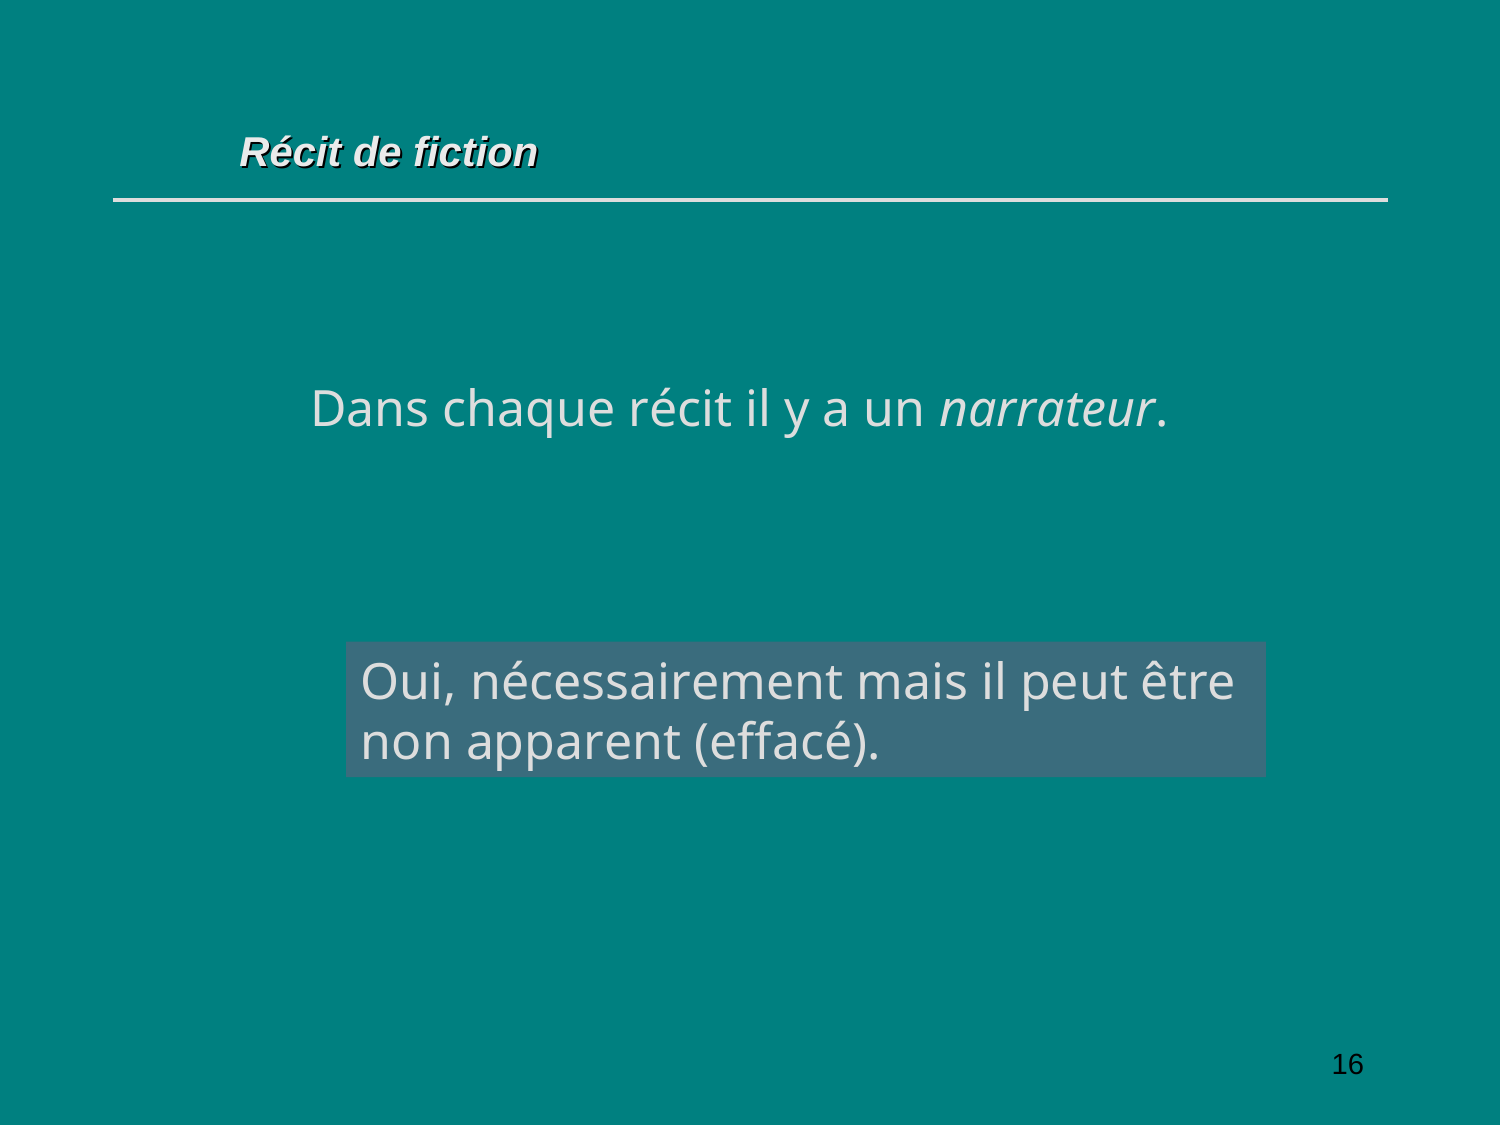

Récit de fiction
Dans chaque récit il y a un narrateur.
Oui / Non ?
Oui, nécessairement mais il peut être non apparent (effacé).
16